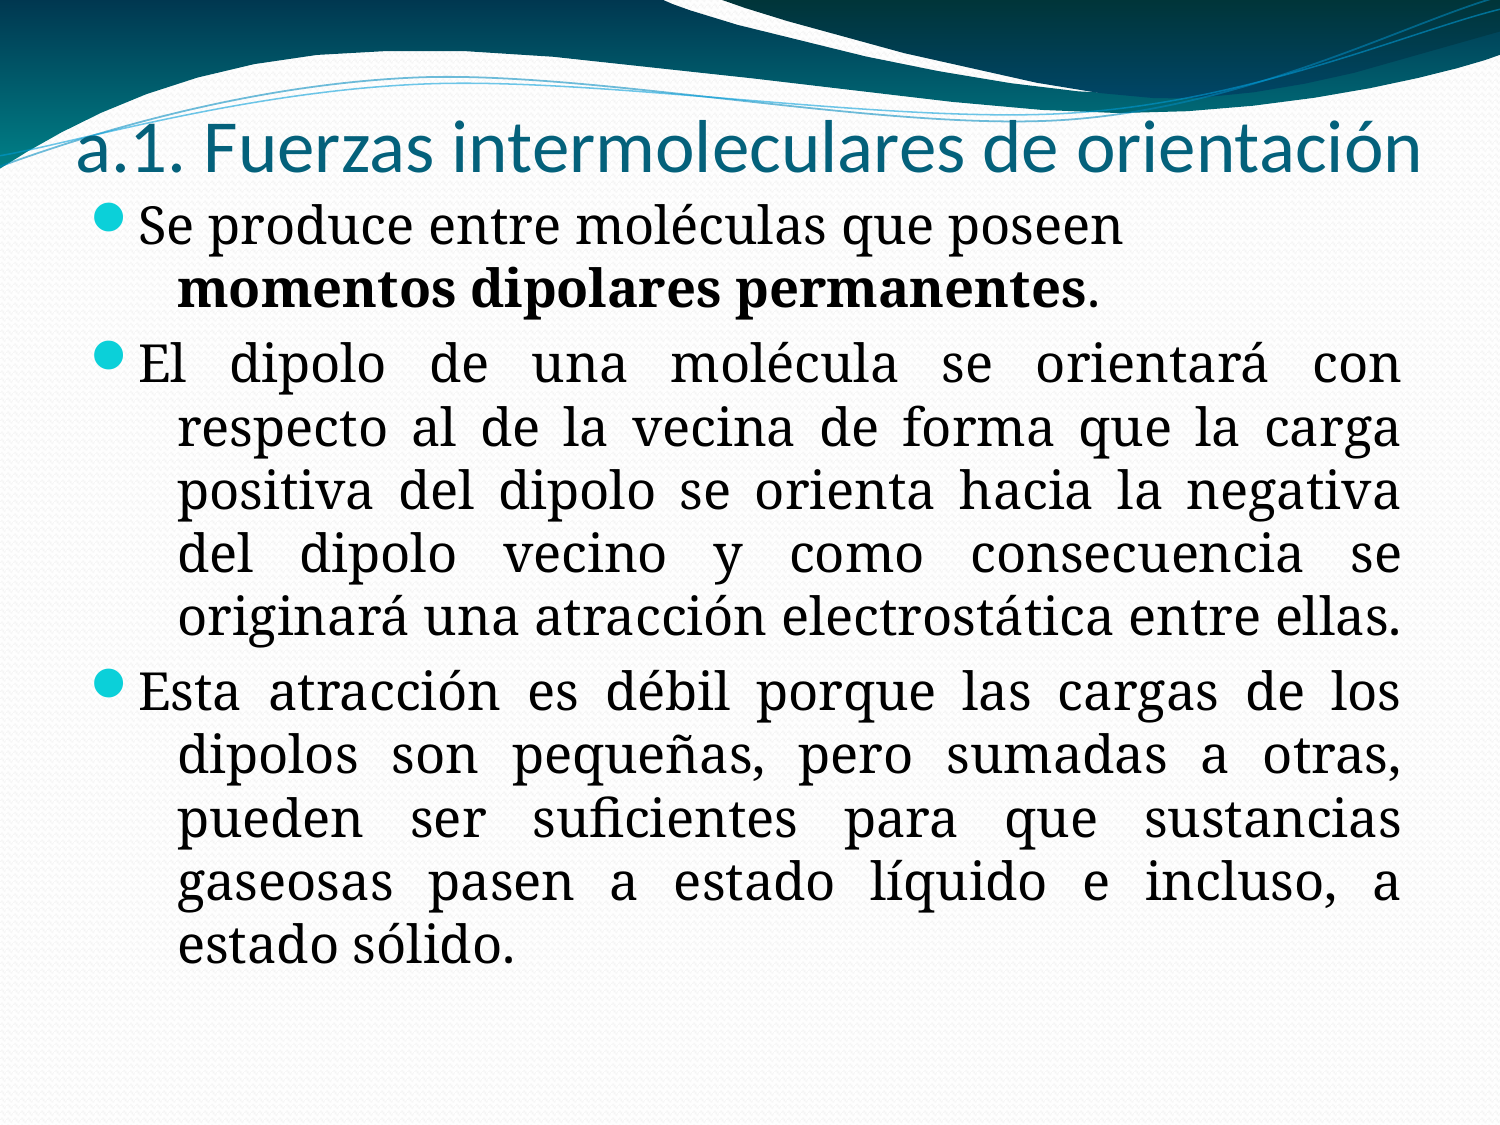

# a.1. Fuerzas intermoleculares de orientación
Se produce entre moléculas que poseen momentos dipolares permanentes.
El dipolo de una molécula se orientará con respecto al de la vecina de forma que la carga positiva del dipolo se orienta hacia la negativa del dipolo vecino y como consecuencia se originará una atracción electrostática entre ellas.
Esta atracción es débil porque las cargas de los dipolos son pequeñas, pero sumadas a otras, pueden ser suficientes para que sustancias gaseosas pasen a estado líquido e incluso, a estado sólido.